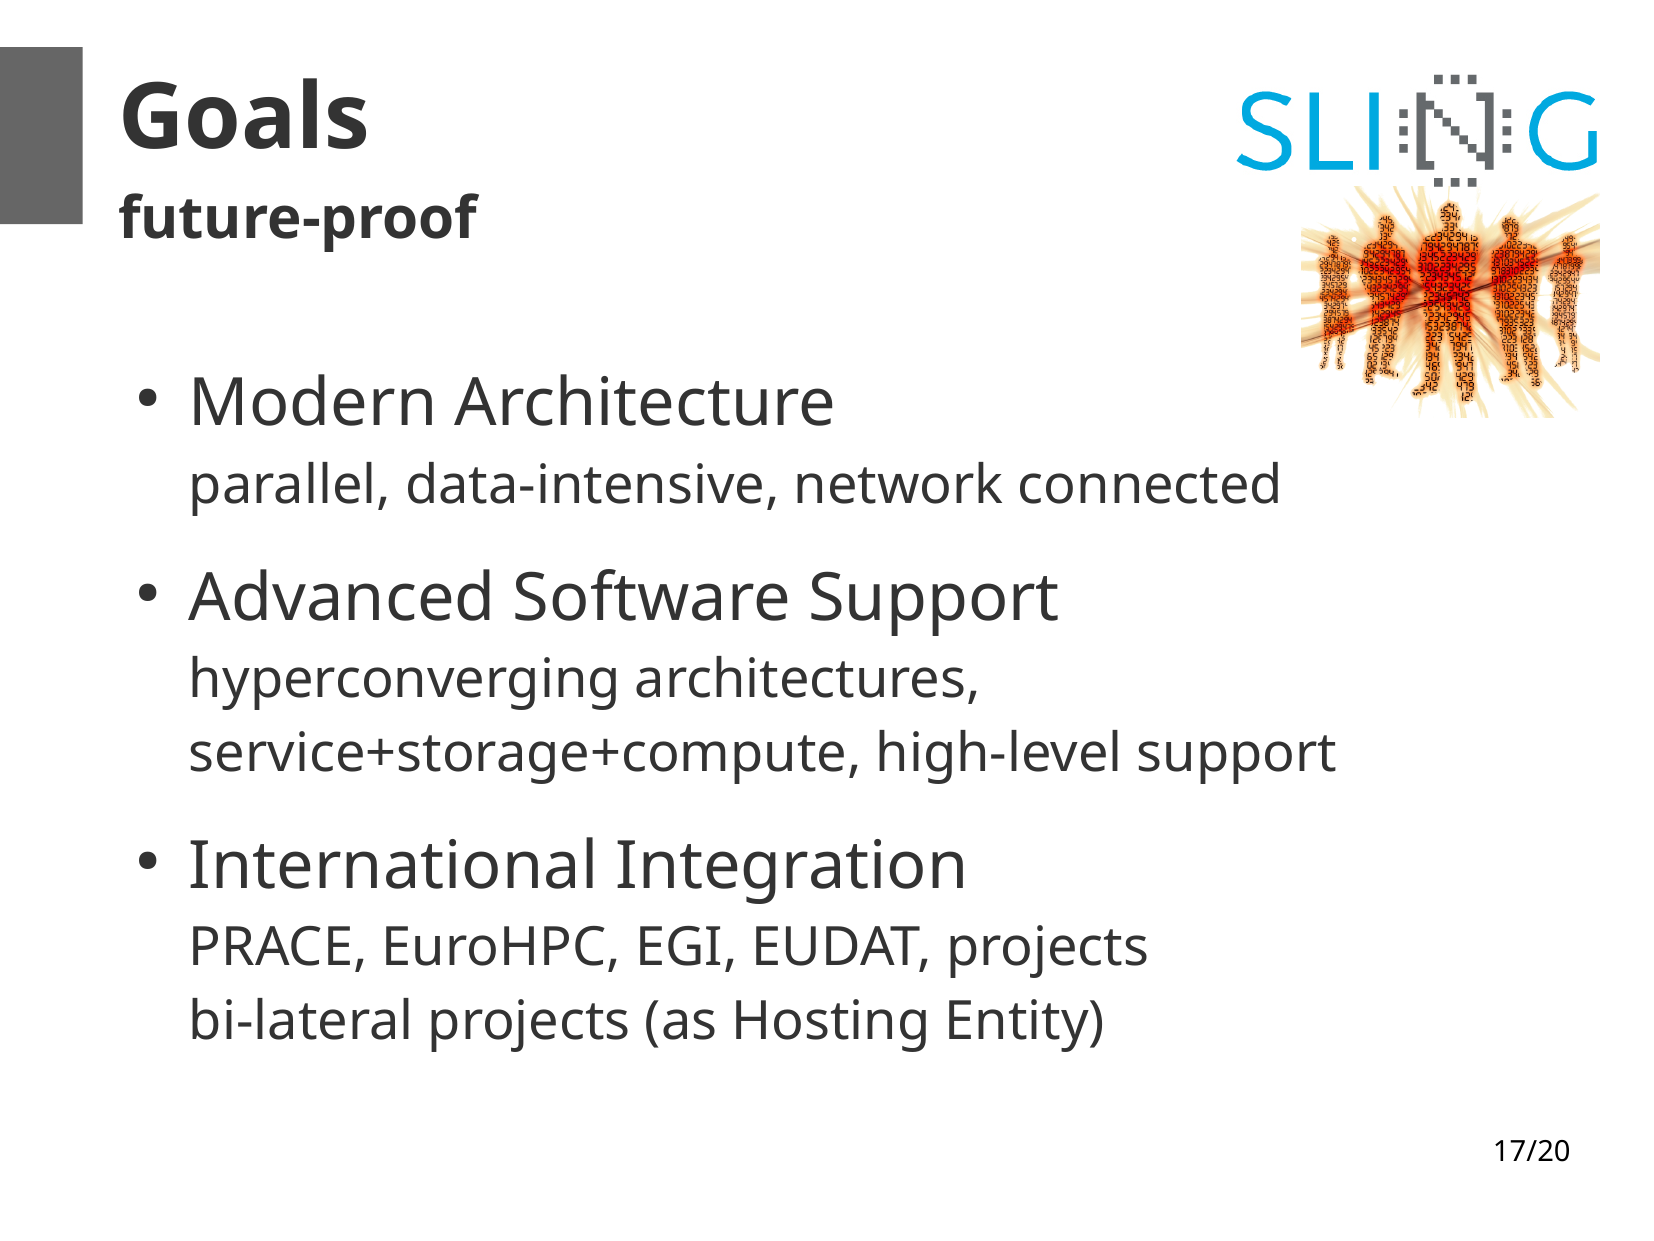

# Goals future-proof
Modern Architecture
parallel, data-intensive, network connected
Advanced Software Support
hyperconverging architectures,
service+storage+compute, high-level support
International Integration
PRACE, EuroHPC, EGI, EUDAT, projects
bi-lateral projects (as Hosting Entity)
17